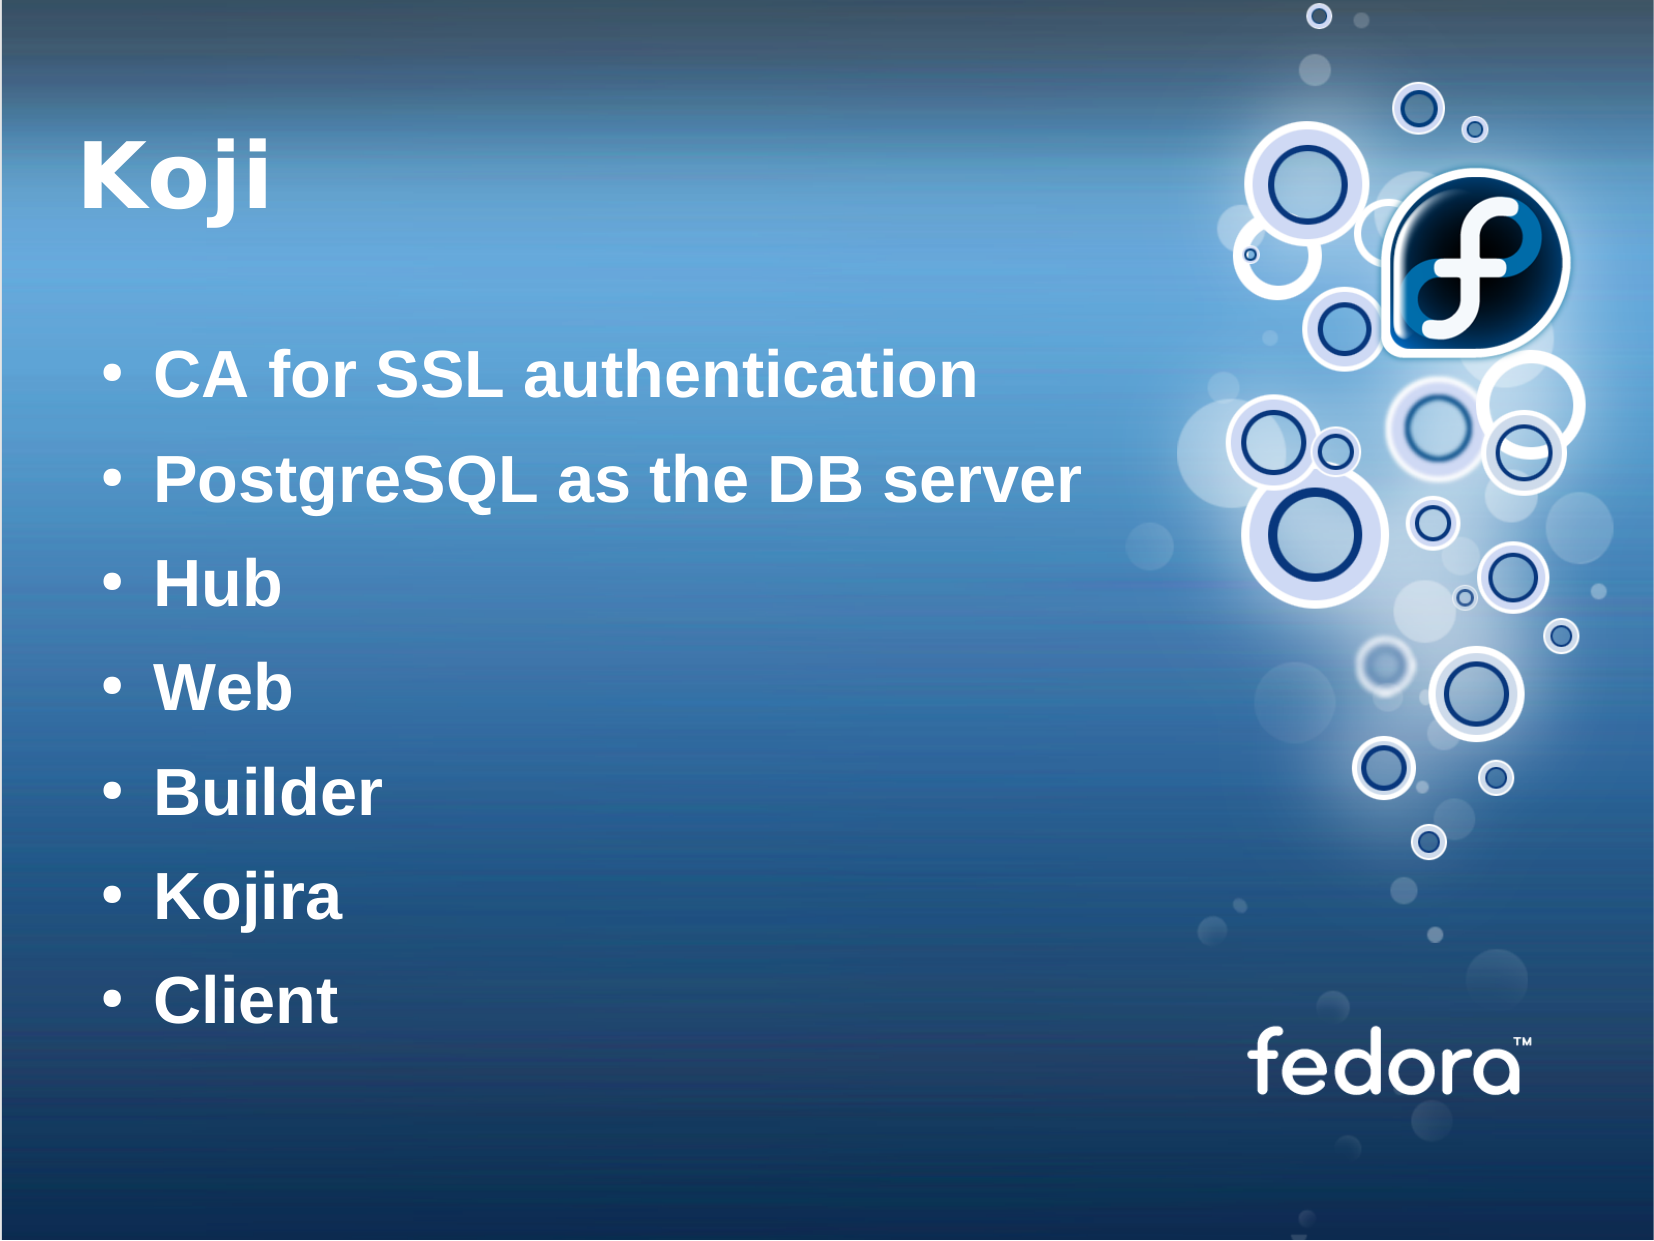

# Koji
CA for SSL authentication
PostgreSQL as the DB server
Hub
Web
Builder
Kojira
Client